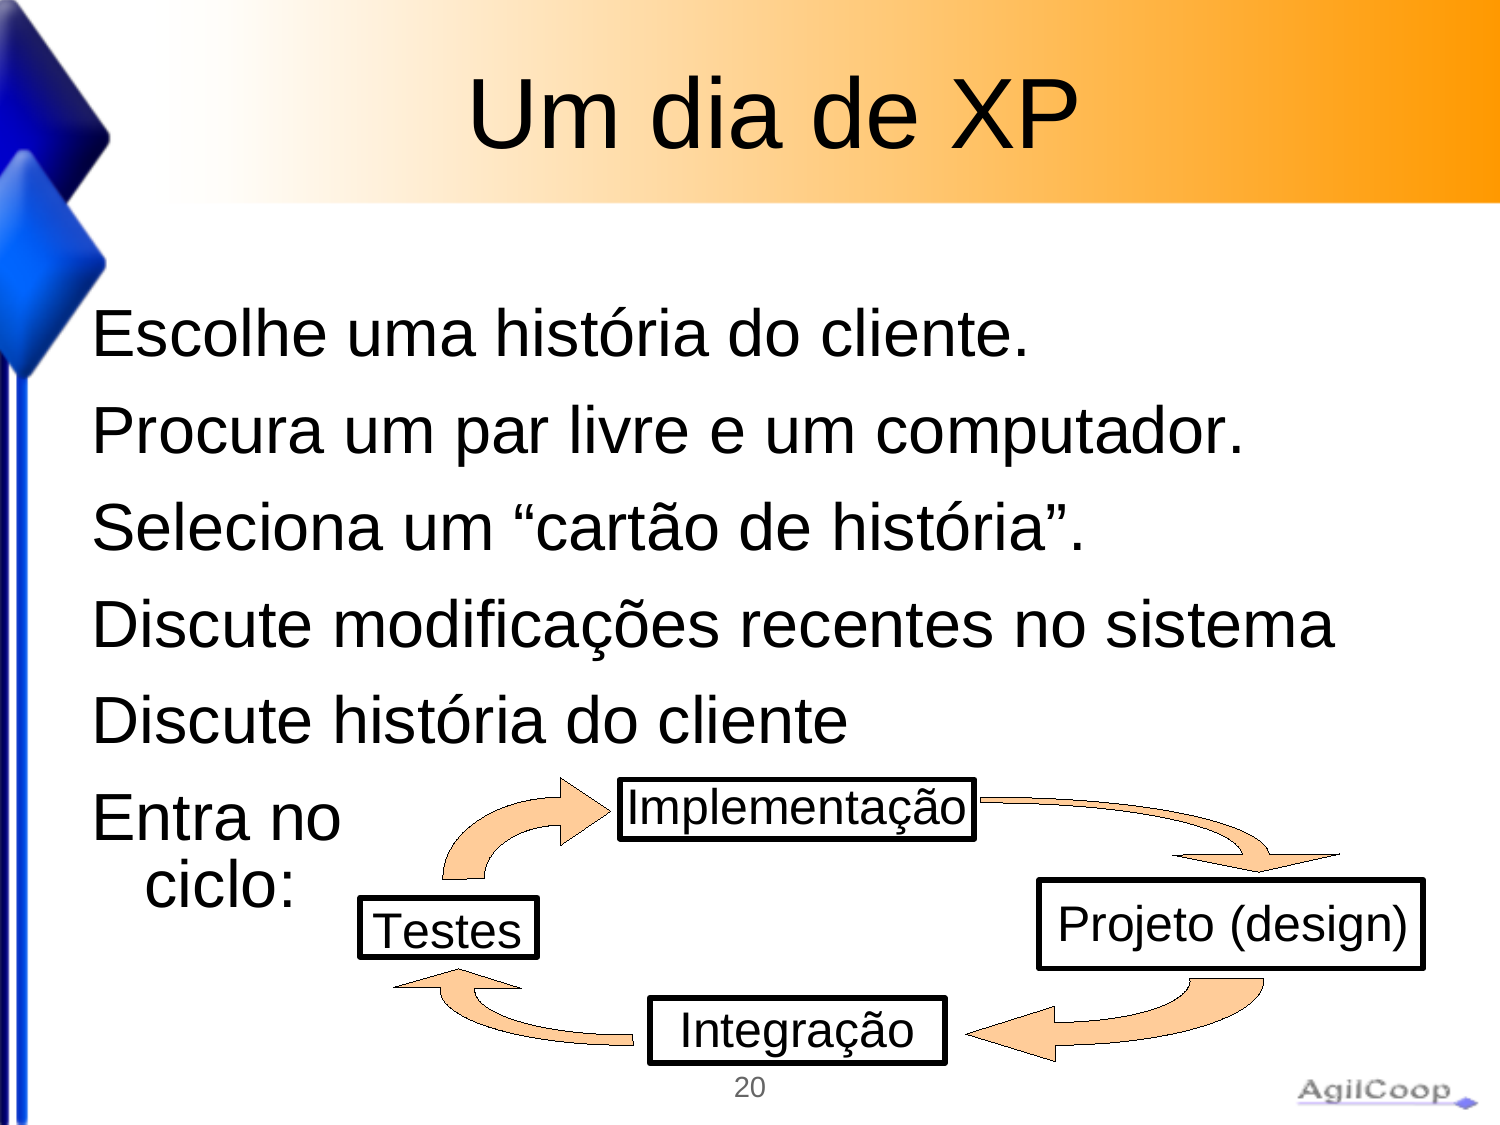

# Um dia de XP
Escolhe uma história do cliente.
Procura um par livre e um computador.
Seleciona um “cartão de história”.
Discute modificações recentes no sistema
Discute história do cliente
Entra no
ciclo:
Implementação
Projeto (design)
Testes
Integração
20